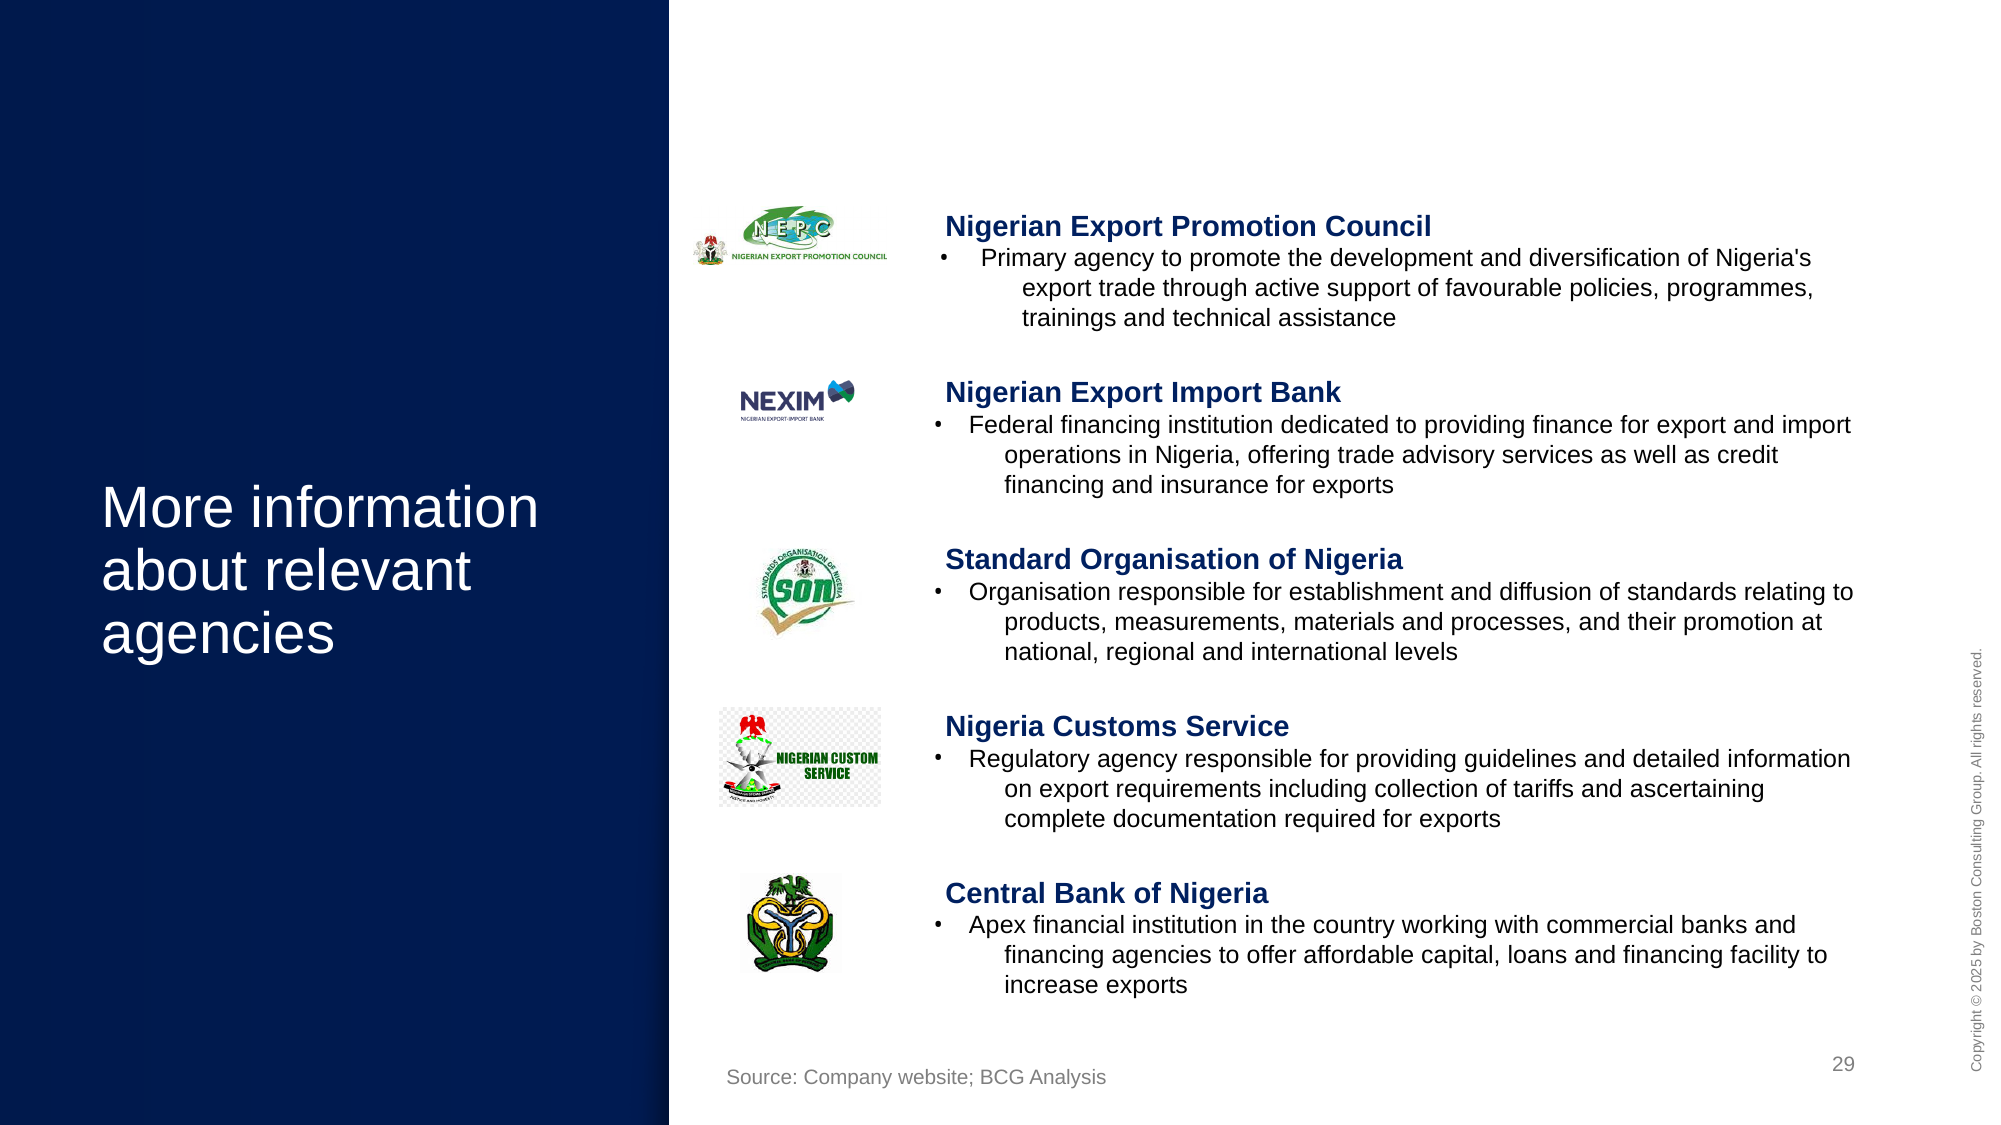

Nigerian Export Promotion Council
Primary agency to promote the development and diversification of Nigeria's export trade through active support of favourable policies, programmes, trainings and technical assistance
Nigerian Export Import Bank
Federal financing institution dedicated to providing finance for export and import operations in Nigeria, offering trade advisory services as well as credit financing and insurance for exports
# More information about relevant agencies
Standard Organisation of Nigeria
Organisation responsible for establishment and diffusion of standards relating to products, measurements, materials and processes, and their promotion at national, regional and international levels
Nigeria Customs Service
Regulatory agency responsible for providing guidelines and detailed information on export requirements including collection of tariffs and ascertaining complete documentation required for exports
Central Bank of Nigeria
Apex financial institution in the country working with commercial banks and financing agencies to offer affordable capital, loans and financing facility to increase exports
Source: Company website; BCG Analysis